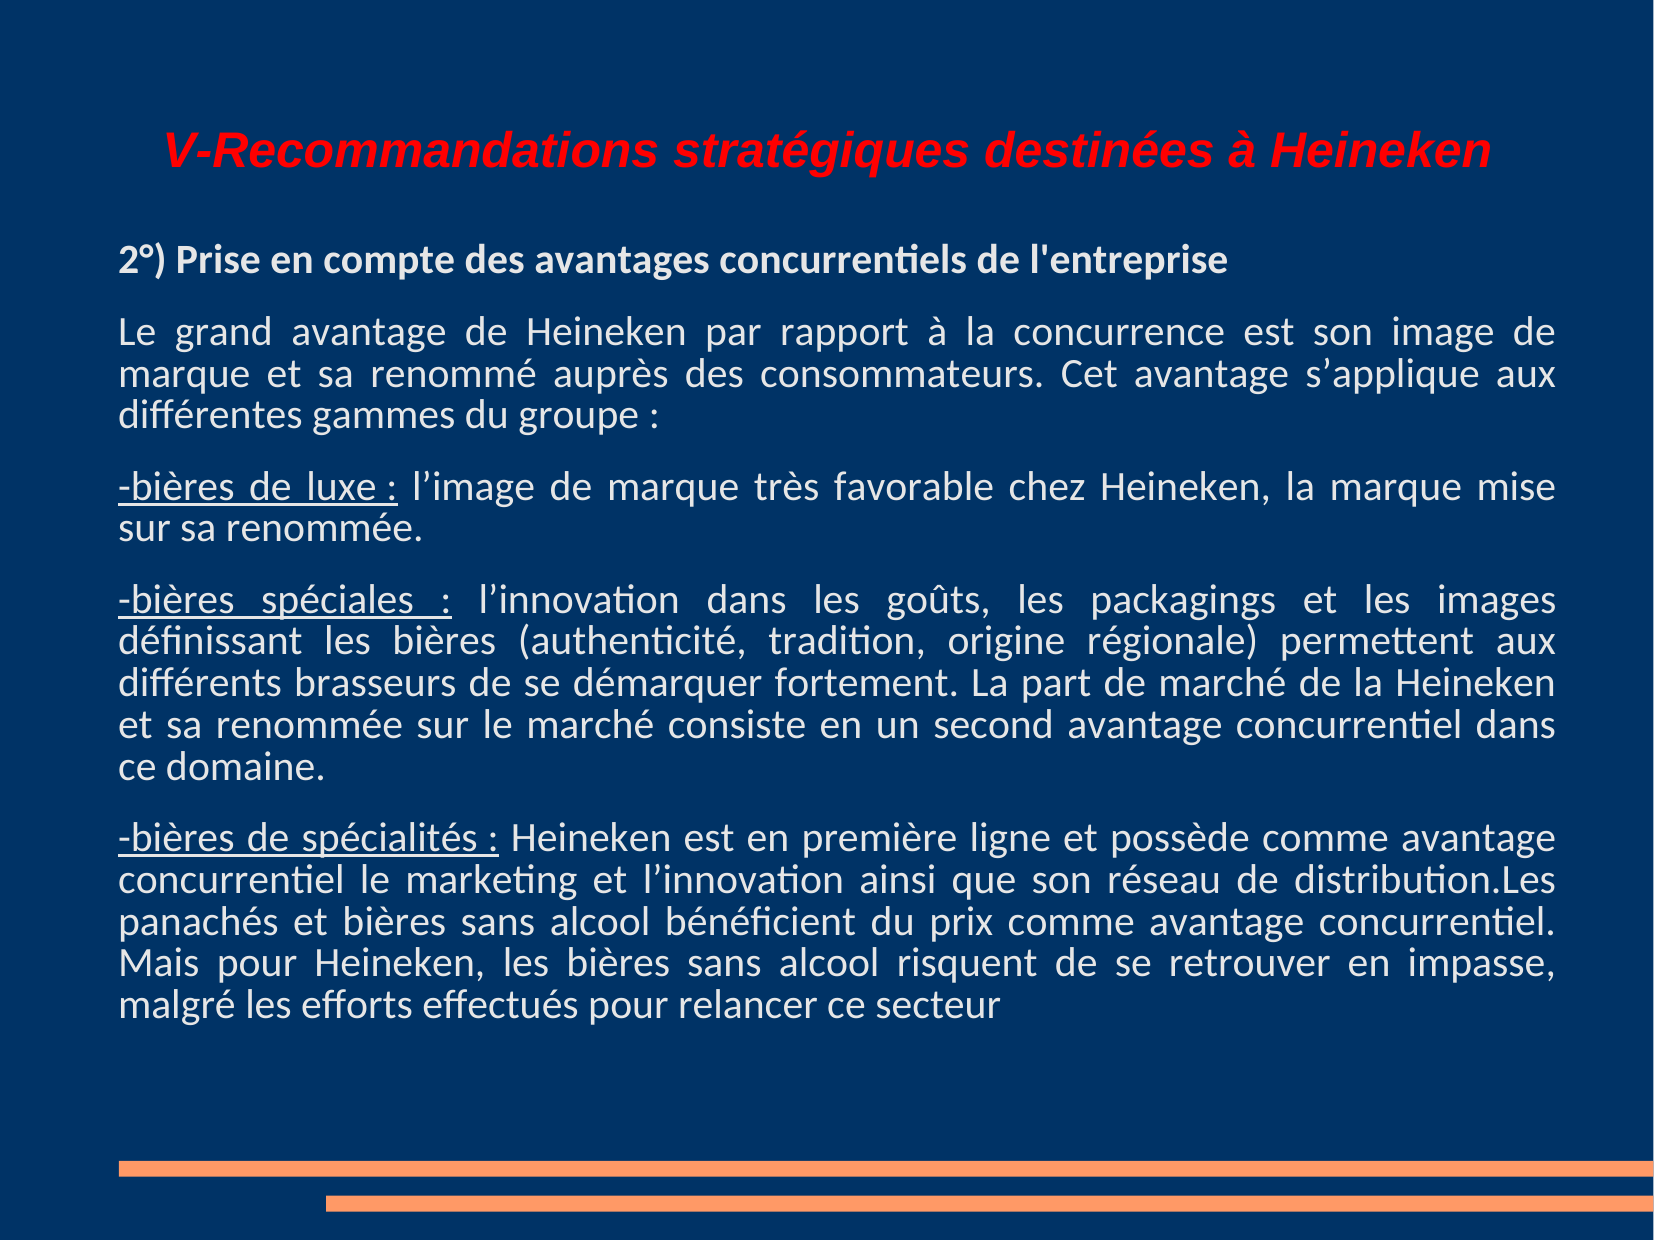

# V-Recommandations stratégiques destinées à Heineken
2°) Prise en compte des avantages concurrentiels de l'entreprise
Le grand avantage de Heineken par rapport à la concurrence est son image de marque et sa renommé auprès des consommateurs. Cet avantage s’applique aux différentes gammes du groupe :
-bières de luxe : l’image de marque très favorable chez Heineken, la marque mise sur sa renommée.
-bières spéciales : l’innovation dans les goûts, les packagings et les images définissant les bières (authenticité, tradition, origine régionale) permettent aux différents brasseurs de se démarquer fortement. La part de marché de la Heineken et sa renommée sur le marché consiste en un second avantage concurrentiel dans ce domaine.
-bières de spécialités : Heineken est en première ligne et possède comme avantage concurrentiel le marketing et l’innovation ainsi que son réseau de distribution.Les panachés et bières sans alcool bénéficient du prix comme avantage concurrentiel. Mais pour Heineken, les bières sans alcool risquent de se retrouver en impasse, malgré les efforts effectués pour relancer ce secteur